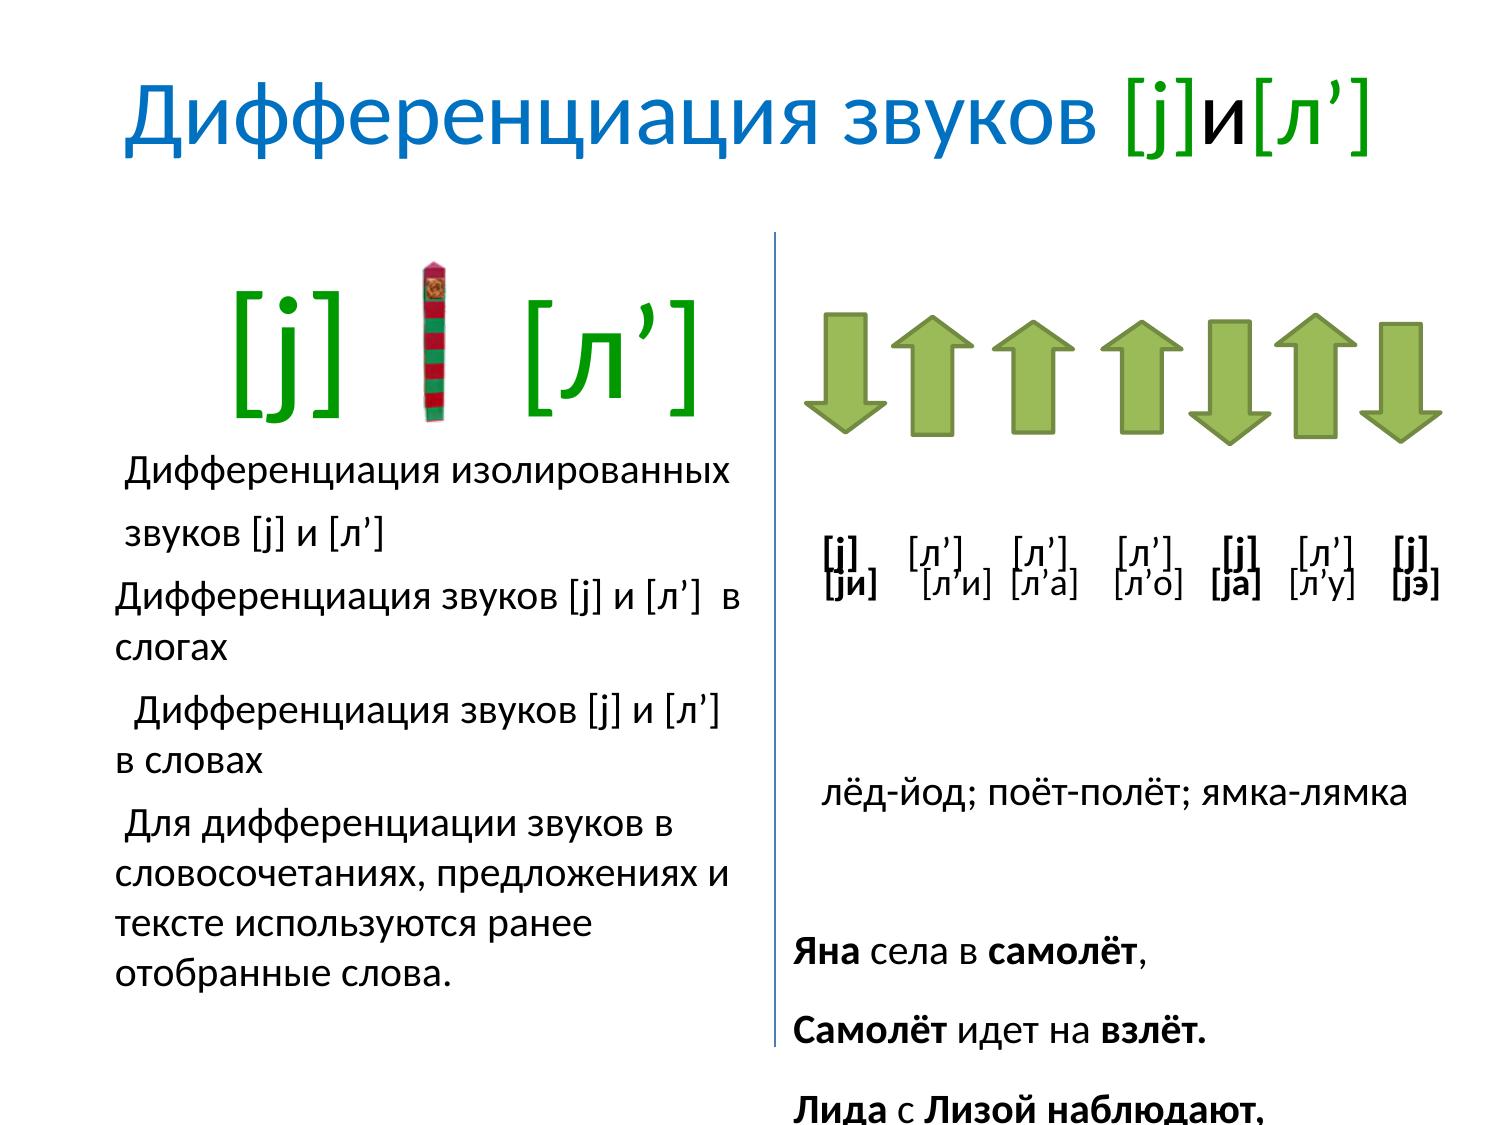

# Дифференциация звуков [j]и[л’]
 [j] [л’]
 Дифференциация изолированных
 звуков [j] и [л’]
Дифференциация звуков [j] и [л’] в слогах
 Дифференциация звуков [j] и [л’] в словах
 Для дифференциации звуков в словосочетаниях, предложениях и тексте используются ранее отобранные слова.
 [j] [л’] [л’] [л’] [j] [л’] [j]
 лёд-йод; поёт-полёт; ямка-лямка
 Яна села в самолёт,
 Самолёт идет на взлёт.
 Лида с Лизой наблюдают,
 Как тот самолёт взлетает.
[jи] [л’и] [л’а] [л’о] [jа] [л’у] [jэ]